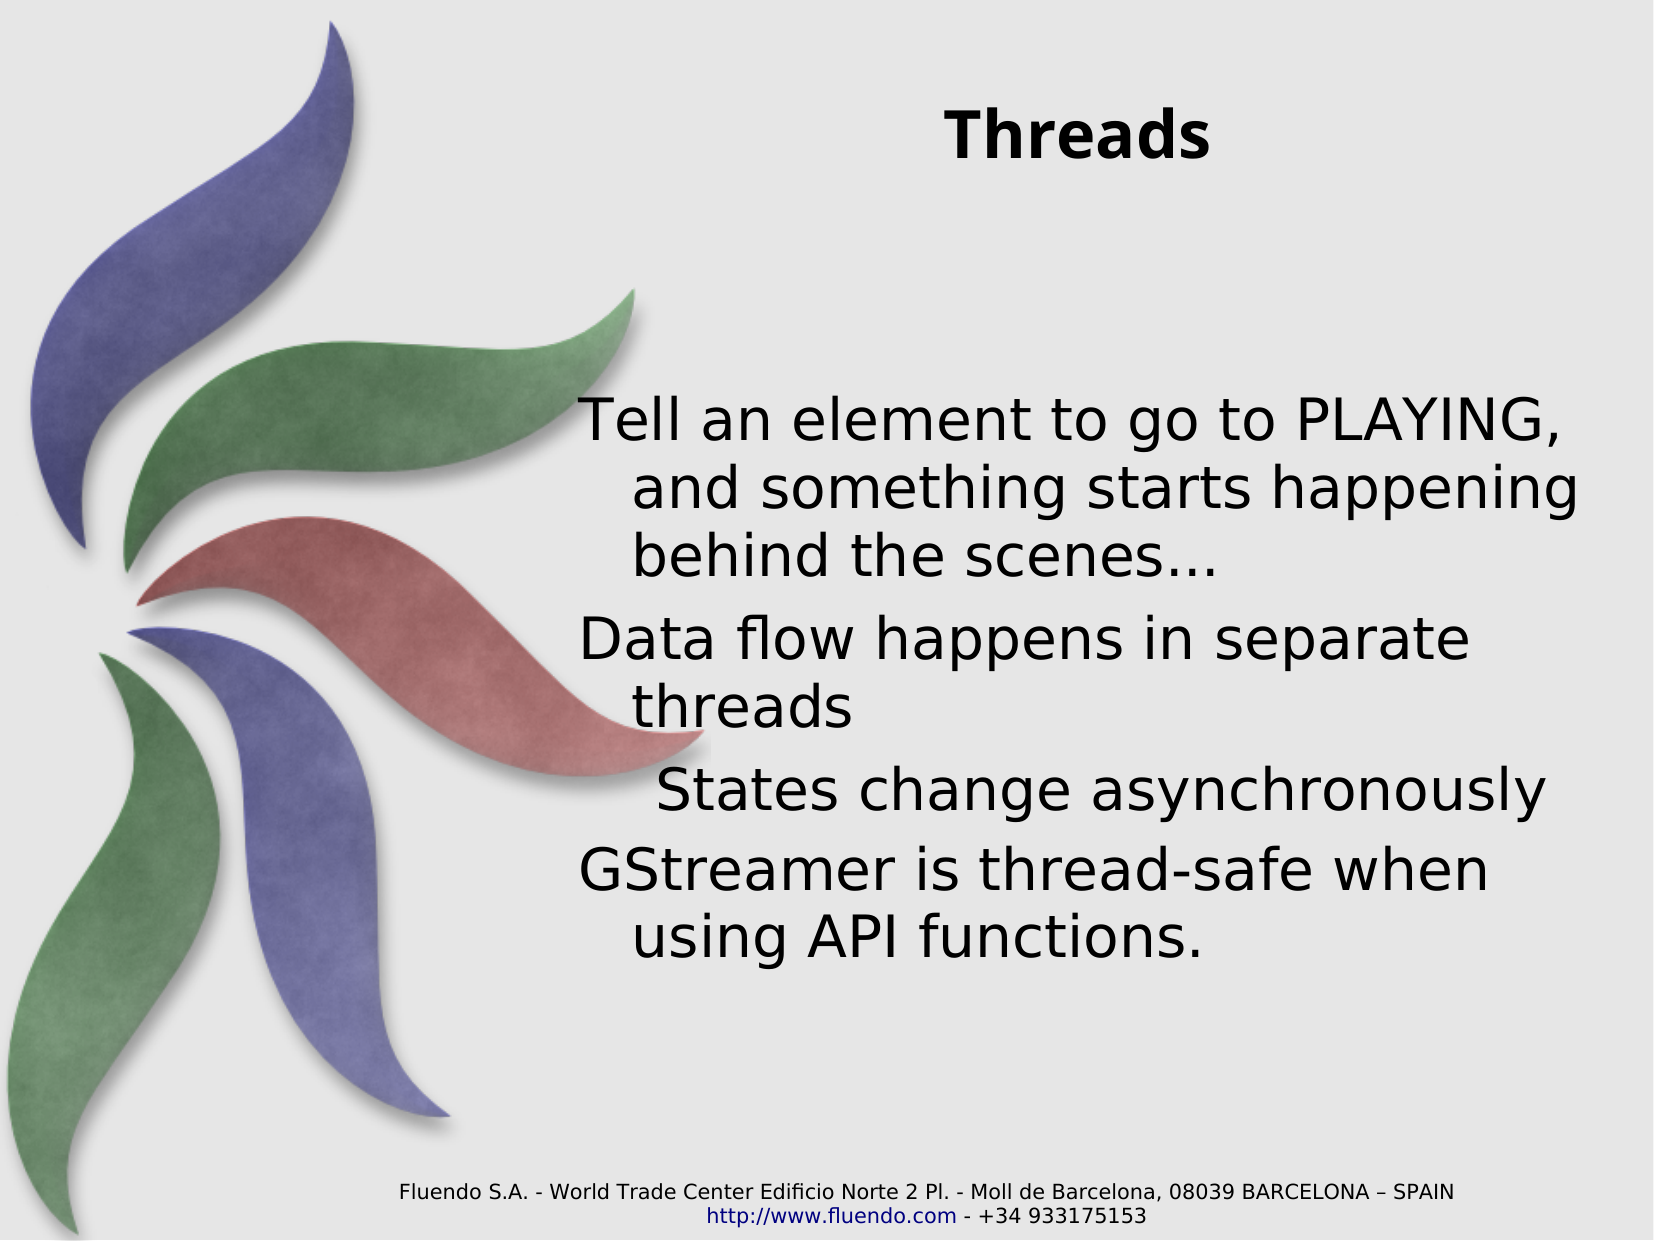

# Threads
Tell an element to go to PLAYING, and something starts happening behind the scenes...
Data flow happens in separate threads
States change asynchronously
GStreamer is thread-safe when using API functions.